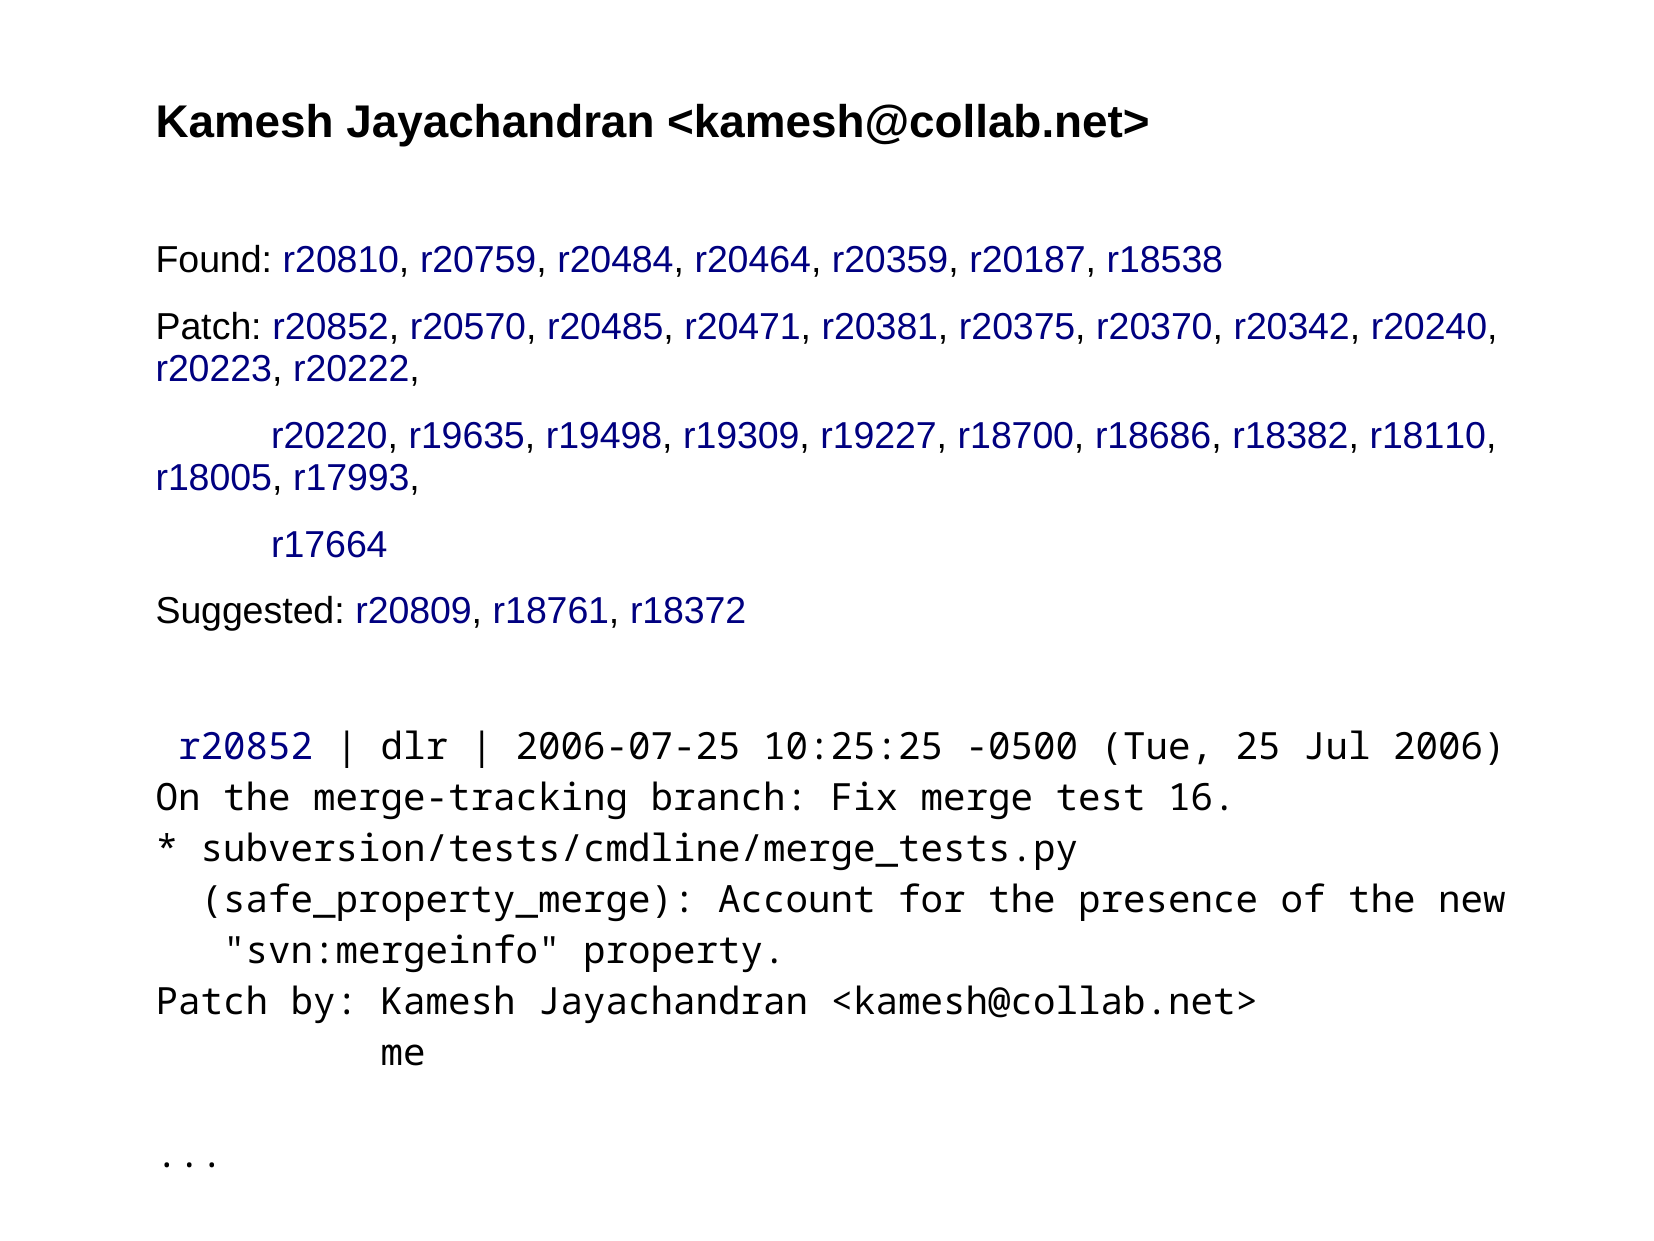

Kamesh Jayachandran <kamesh@collab.net>
Found: r20810, r20759, r20484, r20464, r20359, r20187, r18538
Patch: r20852, r20570, r20485, r20471, r20381, r20375, r20370, r20342, r20240, r20223, r20222,
 r20220, r19635, r19498, r19309, r19227, r18700, r18686, r18382, r18110, r18005, r17993,
 r17664
Suggested: r20809, r18761, r18372
 r20852 | dlr | 2006-07-25 10:25:25 -0500 (Tue, 25 Jul 2006)
On the merge-tracking branch: Fix merge test 16.
* subversion/tests/cmdline/merge_tests.py
 (safe_property_merge): Account for the presence of the new
 "svn:mergeinfo" property.
Patch by: Kamesh Jayachandran <kamesh@collab.net>
 me
...
...